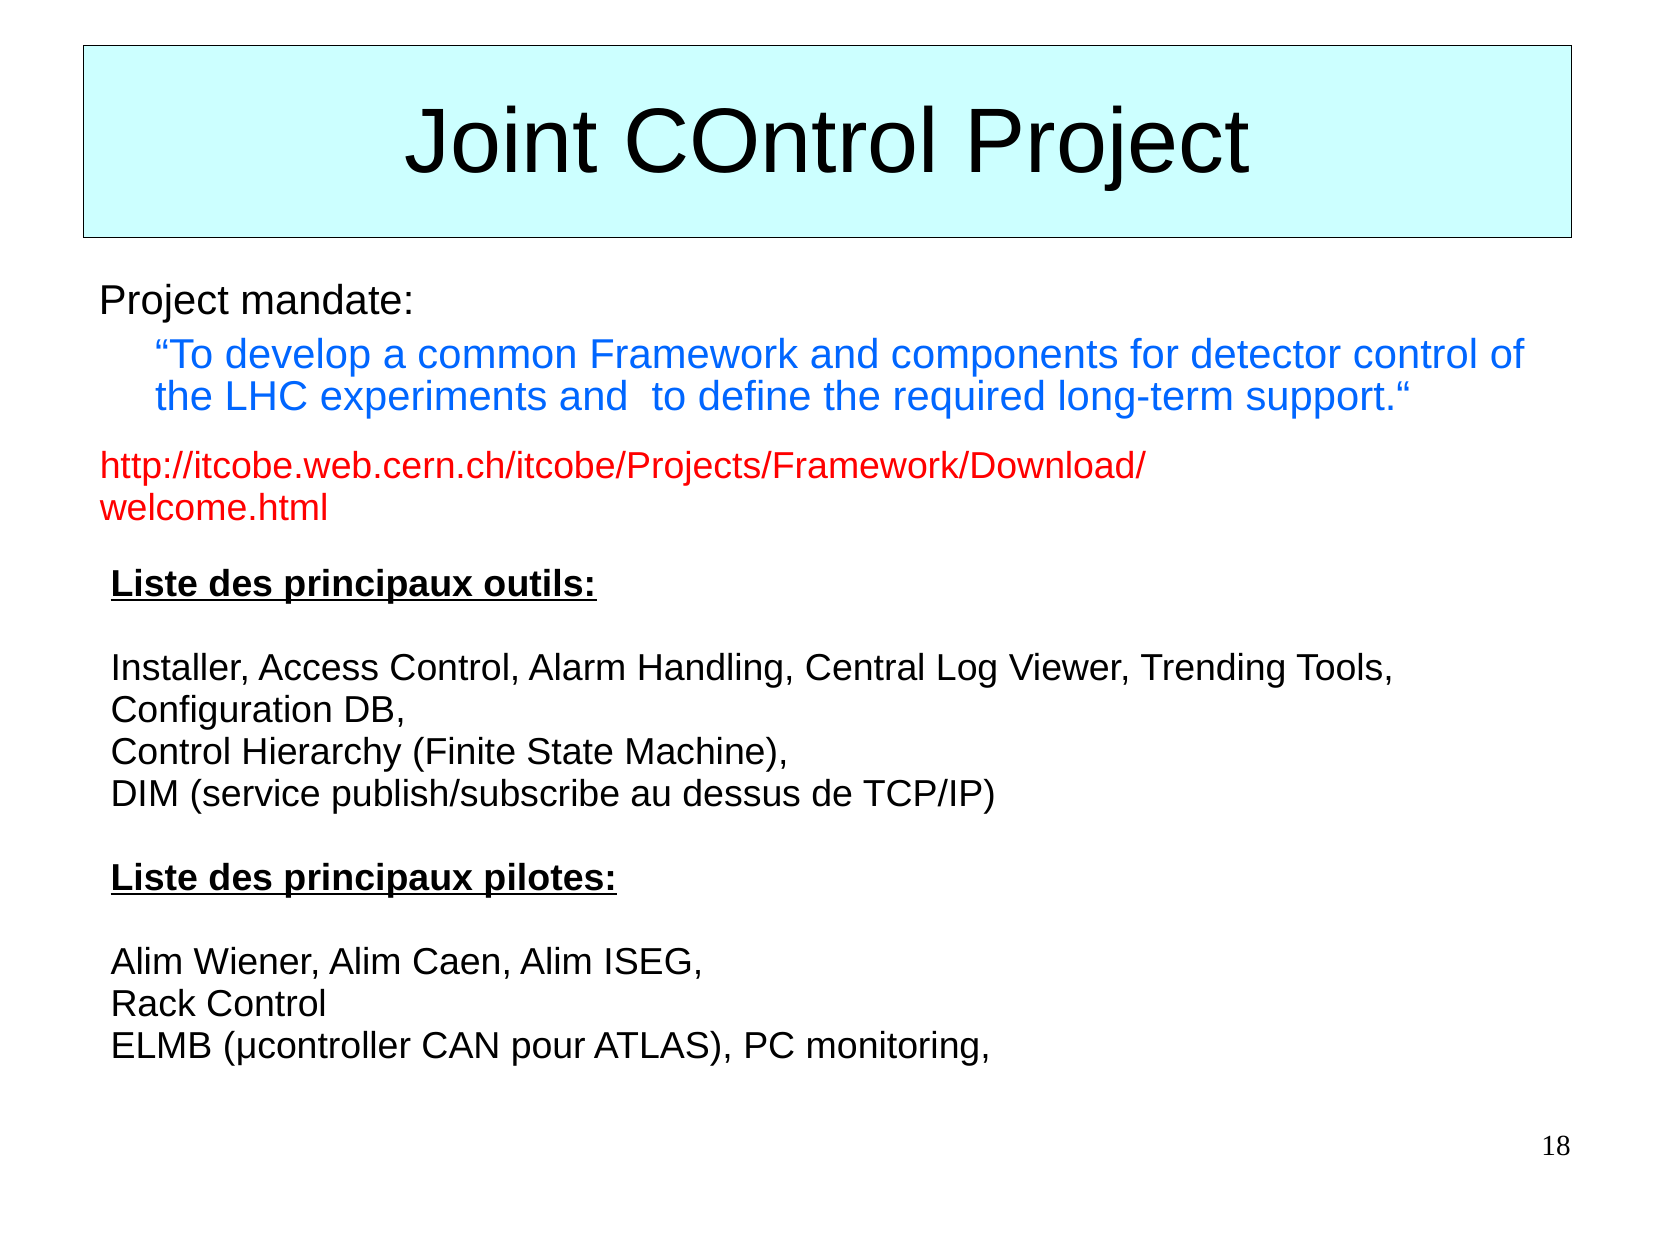

# Joint COntrol Project
Project mandate:
	“To develop a common Framework and components for detector control of the LHC experiments and to define the required long-term support.“
http://itcobe.web.cern.ch/itcobe/Projects/Framework/Download/welcome.html
Liste des principaux outils:
Installer, Access Control, Alarm Handling, Central Log Viewer, Trending Tools,
Configuration DB,
Control Hierarchy (Finite State Machine),
DIM (service publish/subscribe au dessus de TCP/IP)
Liste des principaux pilotes:
Alim Wiener, Alim Caen, Alim ISEG,
Rack Control
ELMB (μcontroller CAN pour ATLAS), PC monitoring,
18